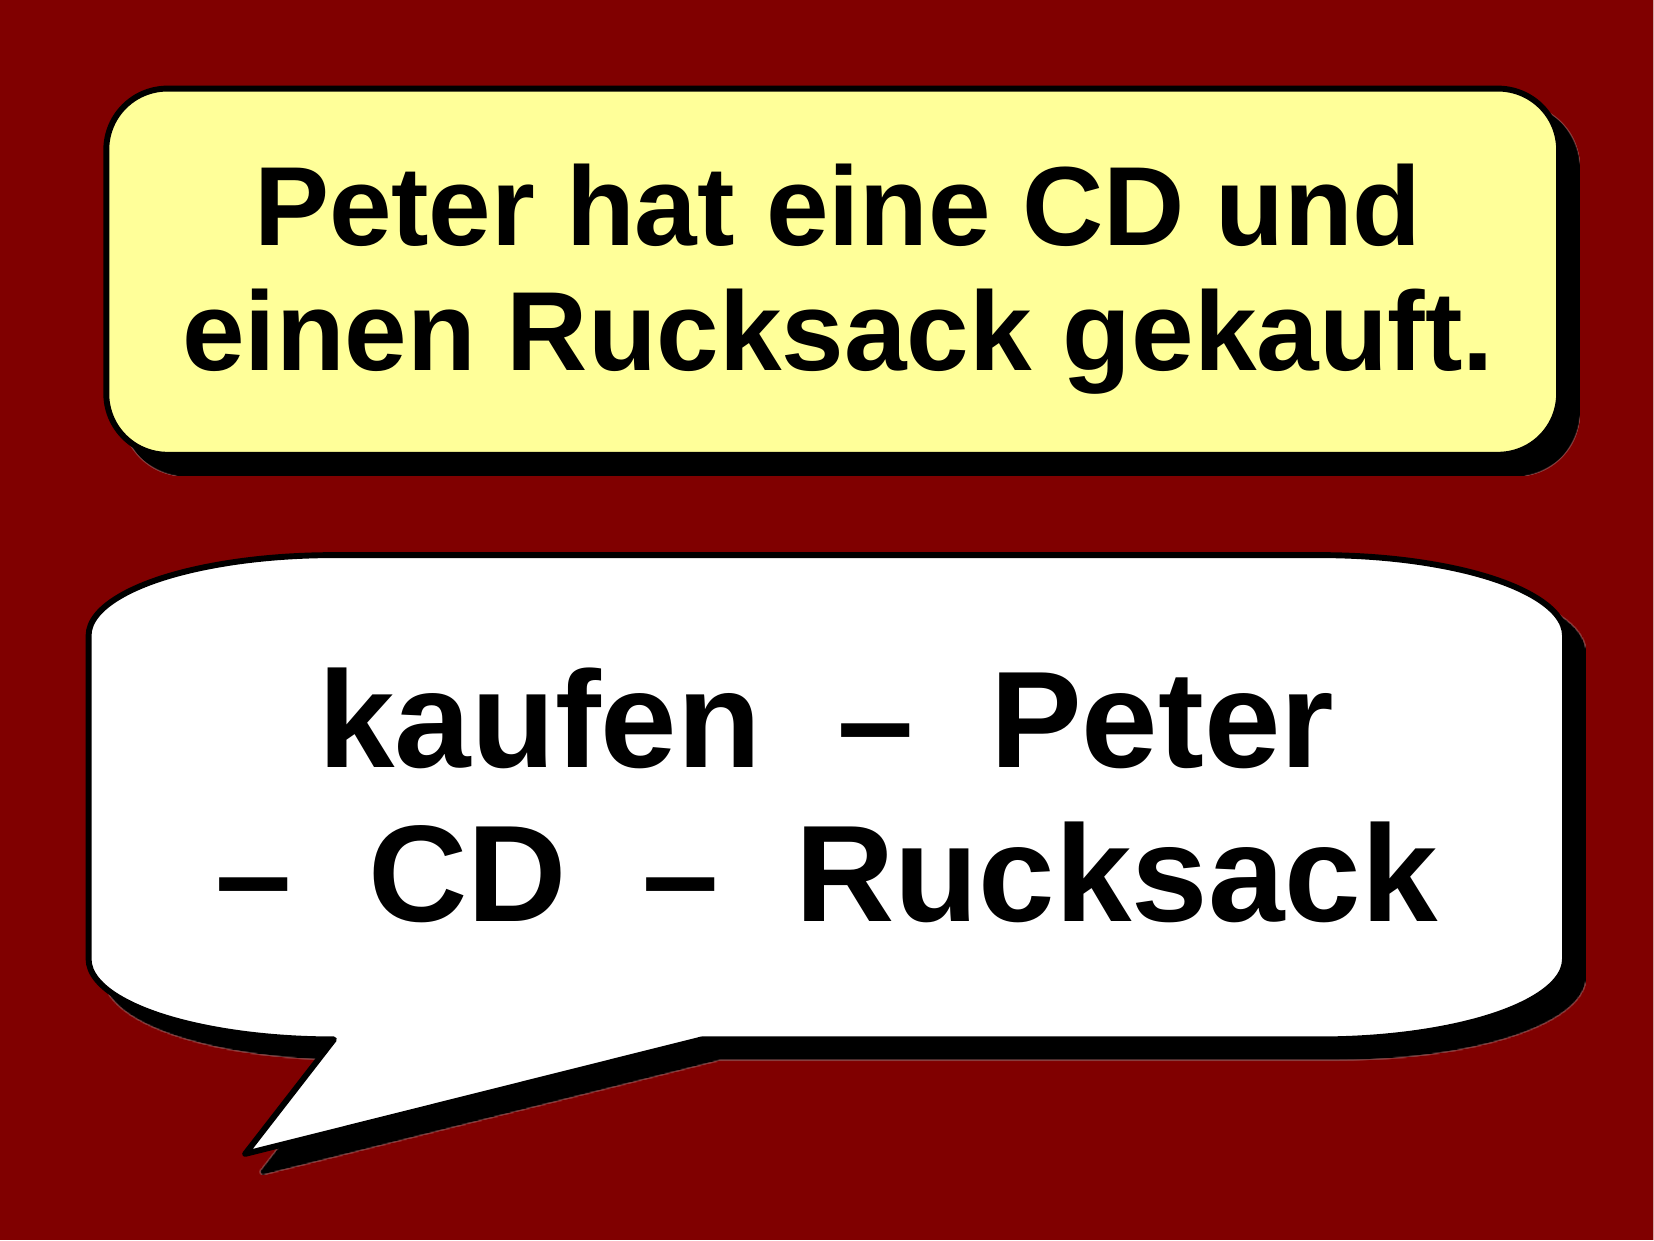

Peter hat eine CD und
einen Rucksack gekauft.
kaufen – Peter
– CD – Rucksack